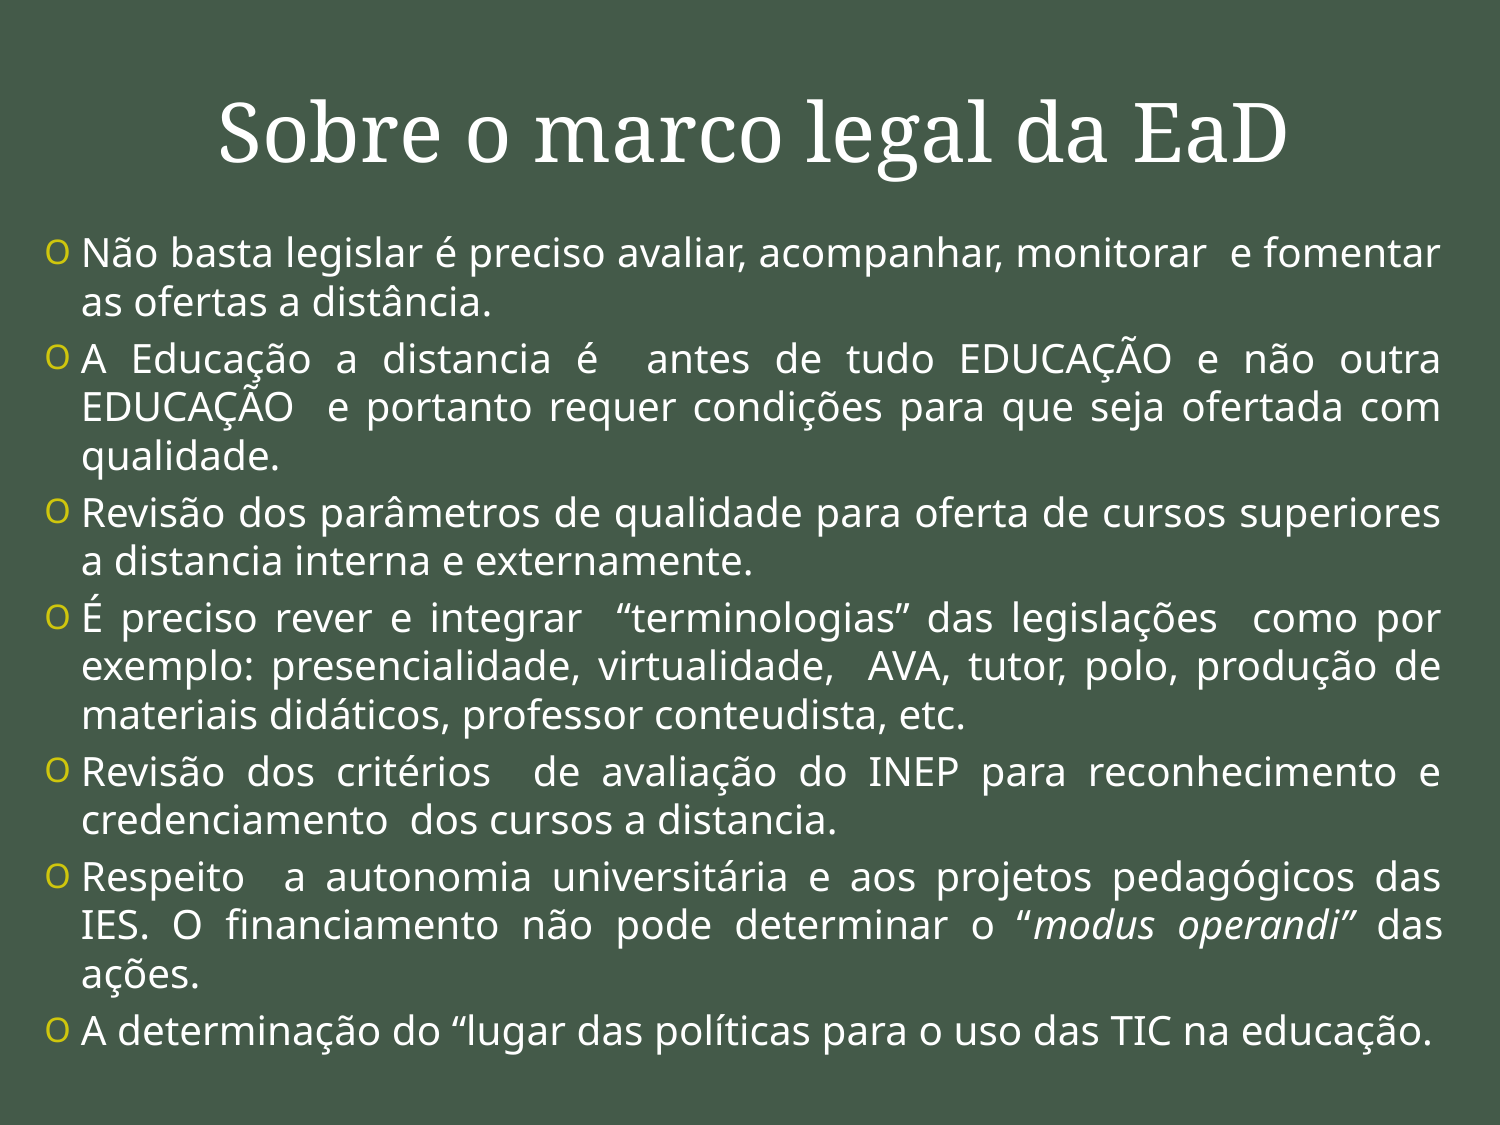

# Sobre o marco legal da EaD
Não basta legislar é preciso avaliar, acompanhar, monitorar e fomentar as ofertas a distância.
A Educação a distancia é antes de tudo EDUCAÇÃO e não outra EDUCAÇÃO e portanto requer condições para que seja ofertada com qualidade.
Revisão dos parâmetros de qualidade para oferta de cursos superiores a distancia interna e externamente.
É preciso rever e integrar “terminologias” das legislações como por exemplo: presencialidade, virtualidade, AVA, tutor, polo, produção de materiais didáticos, professor conteudista, etc.
Revisão dos critérios de avaliação do INEP para reconhecimento e credenciamento dos cursos a distancia.
Respeito a autonomia universitária e aos projetos pedagógicos das IES. O financiamento não pode determinar o “modus operandi” das ações.
A determinação do “lugar das políticas para o uso das TIC na educação.